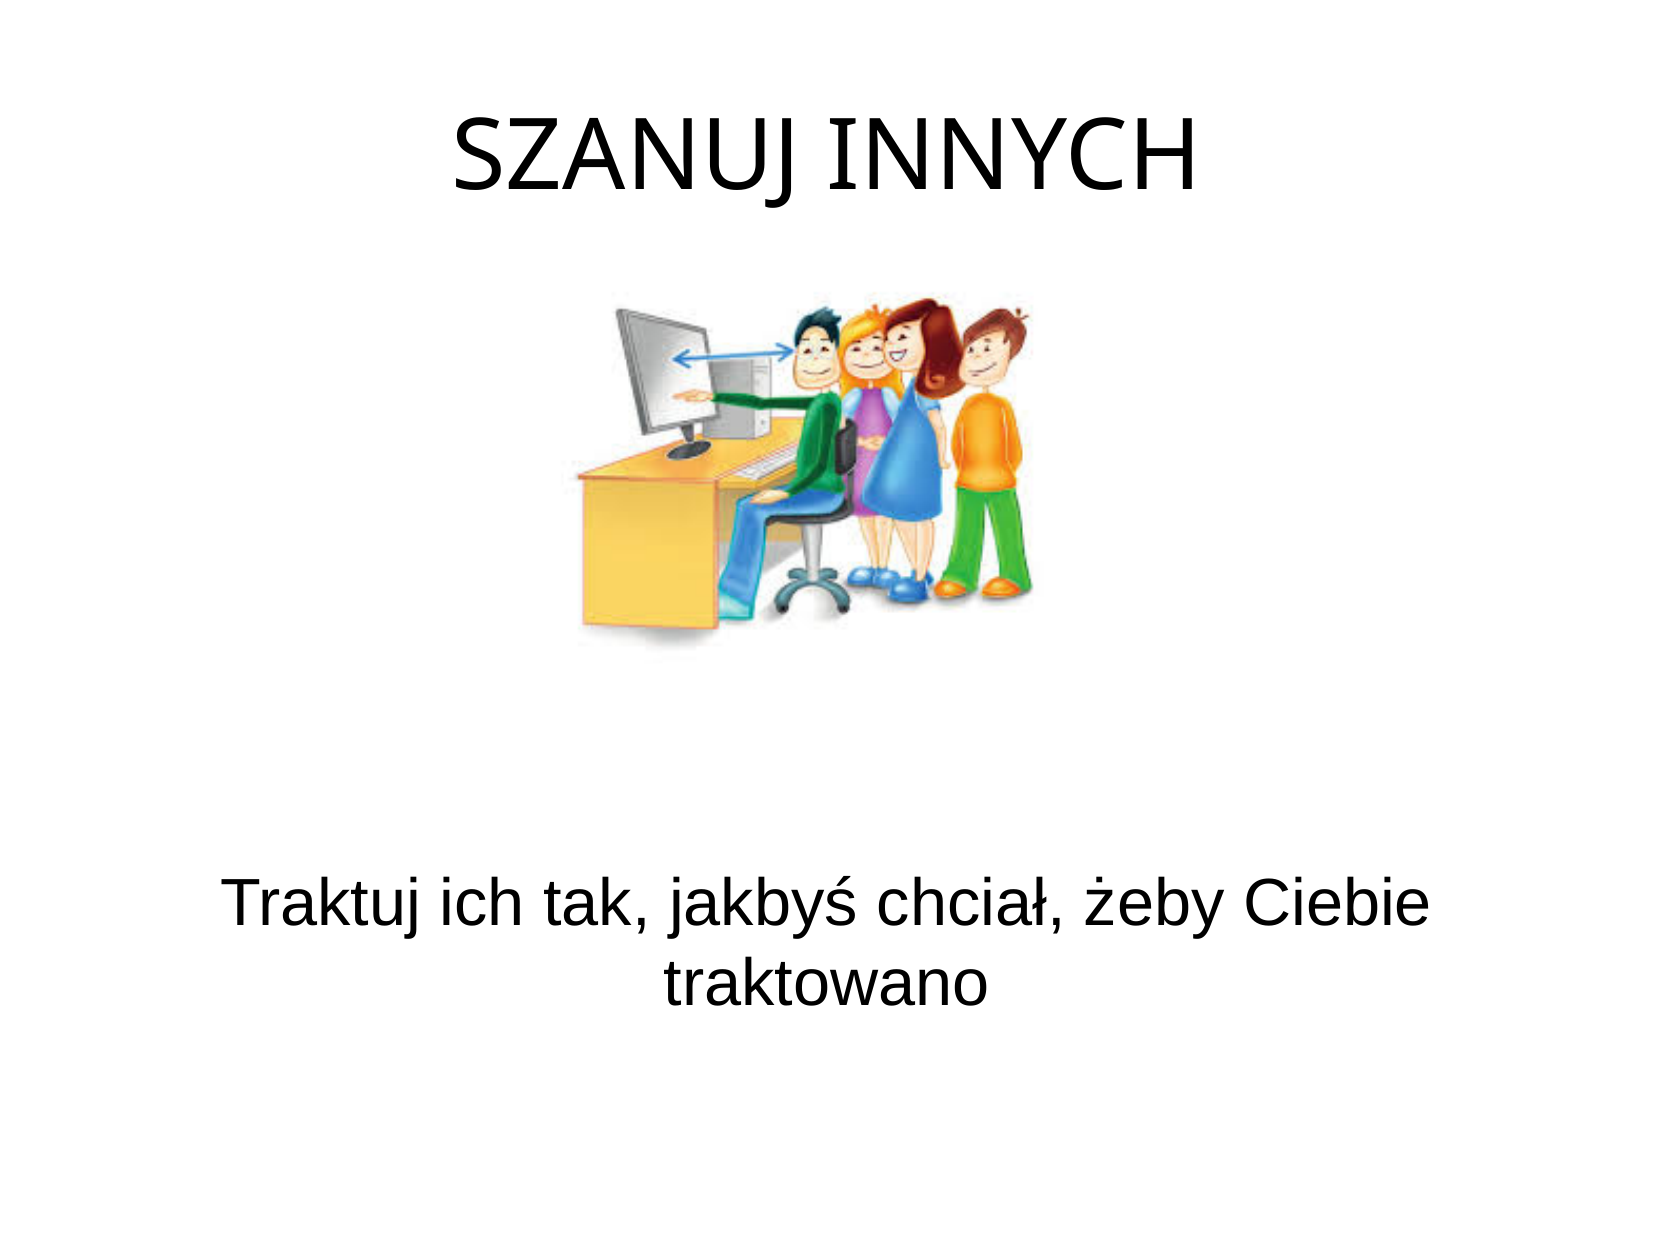

# SZANUJ INNYCH
Traktuj ich tak, jakbyś chciał, żeby Ciebie traktowano